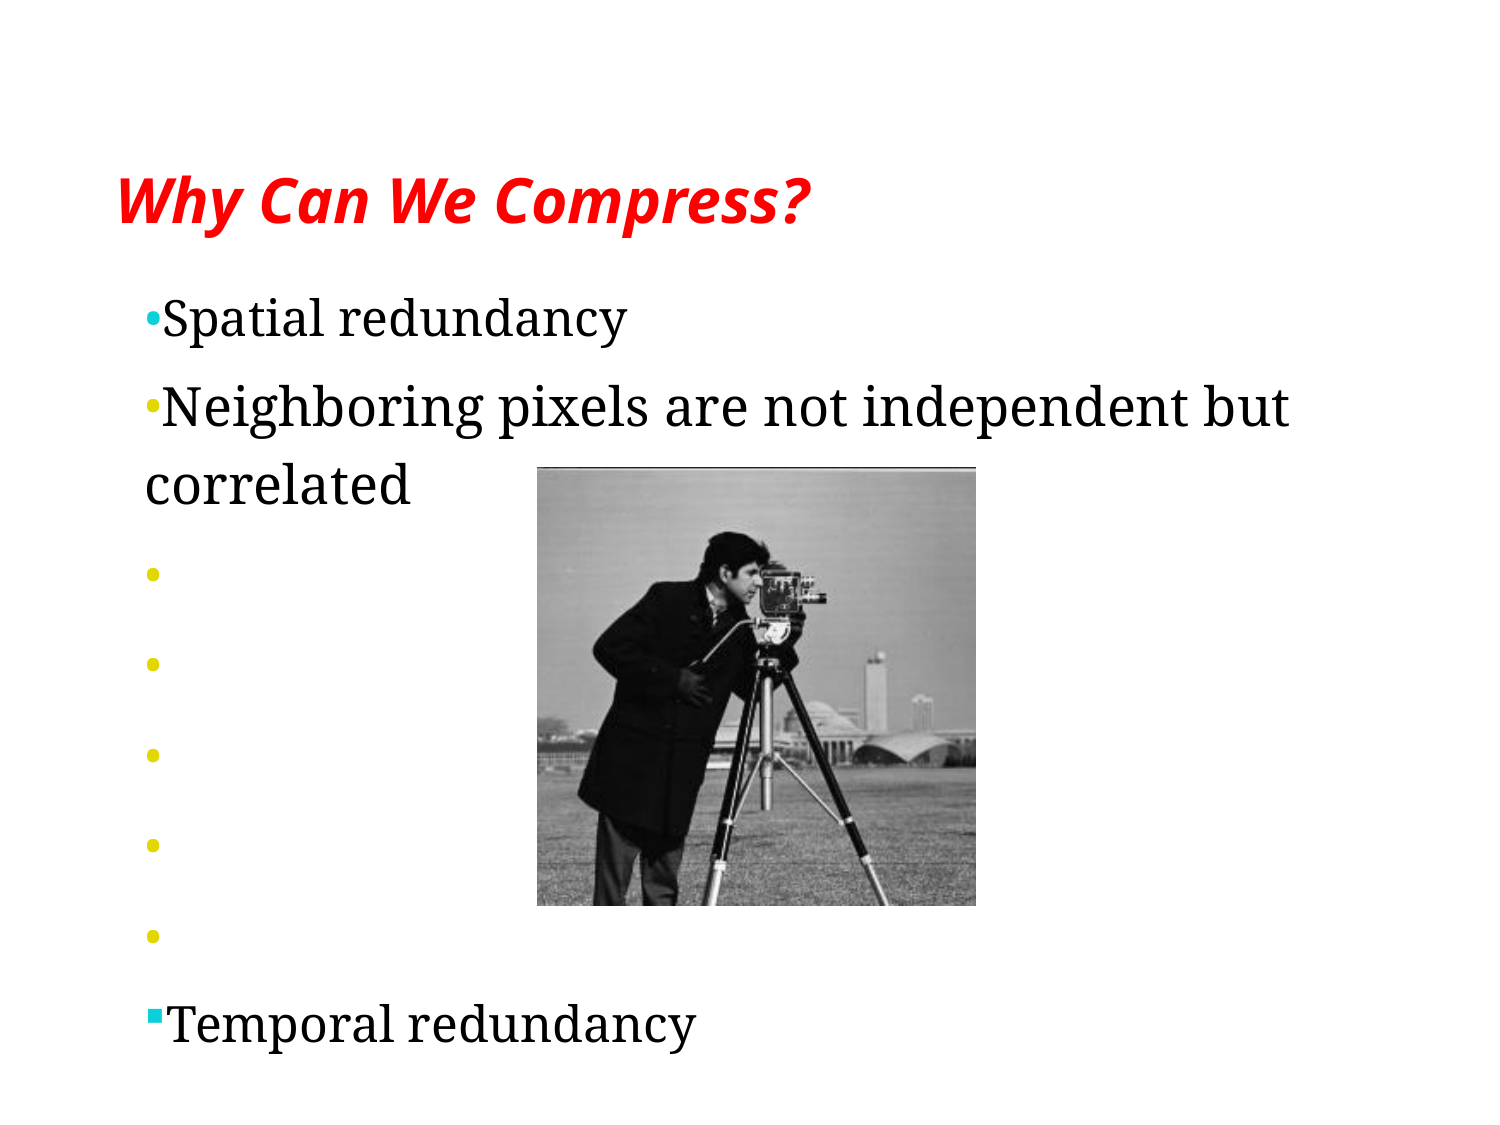

Why Can We Compress?
# Spatial redundancy
Neighboring pixels are not independent but correlated
Temporal redundancy